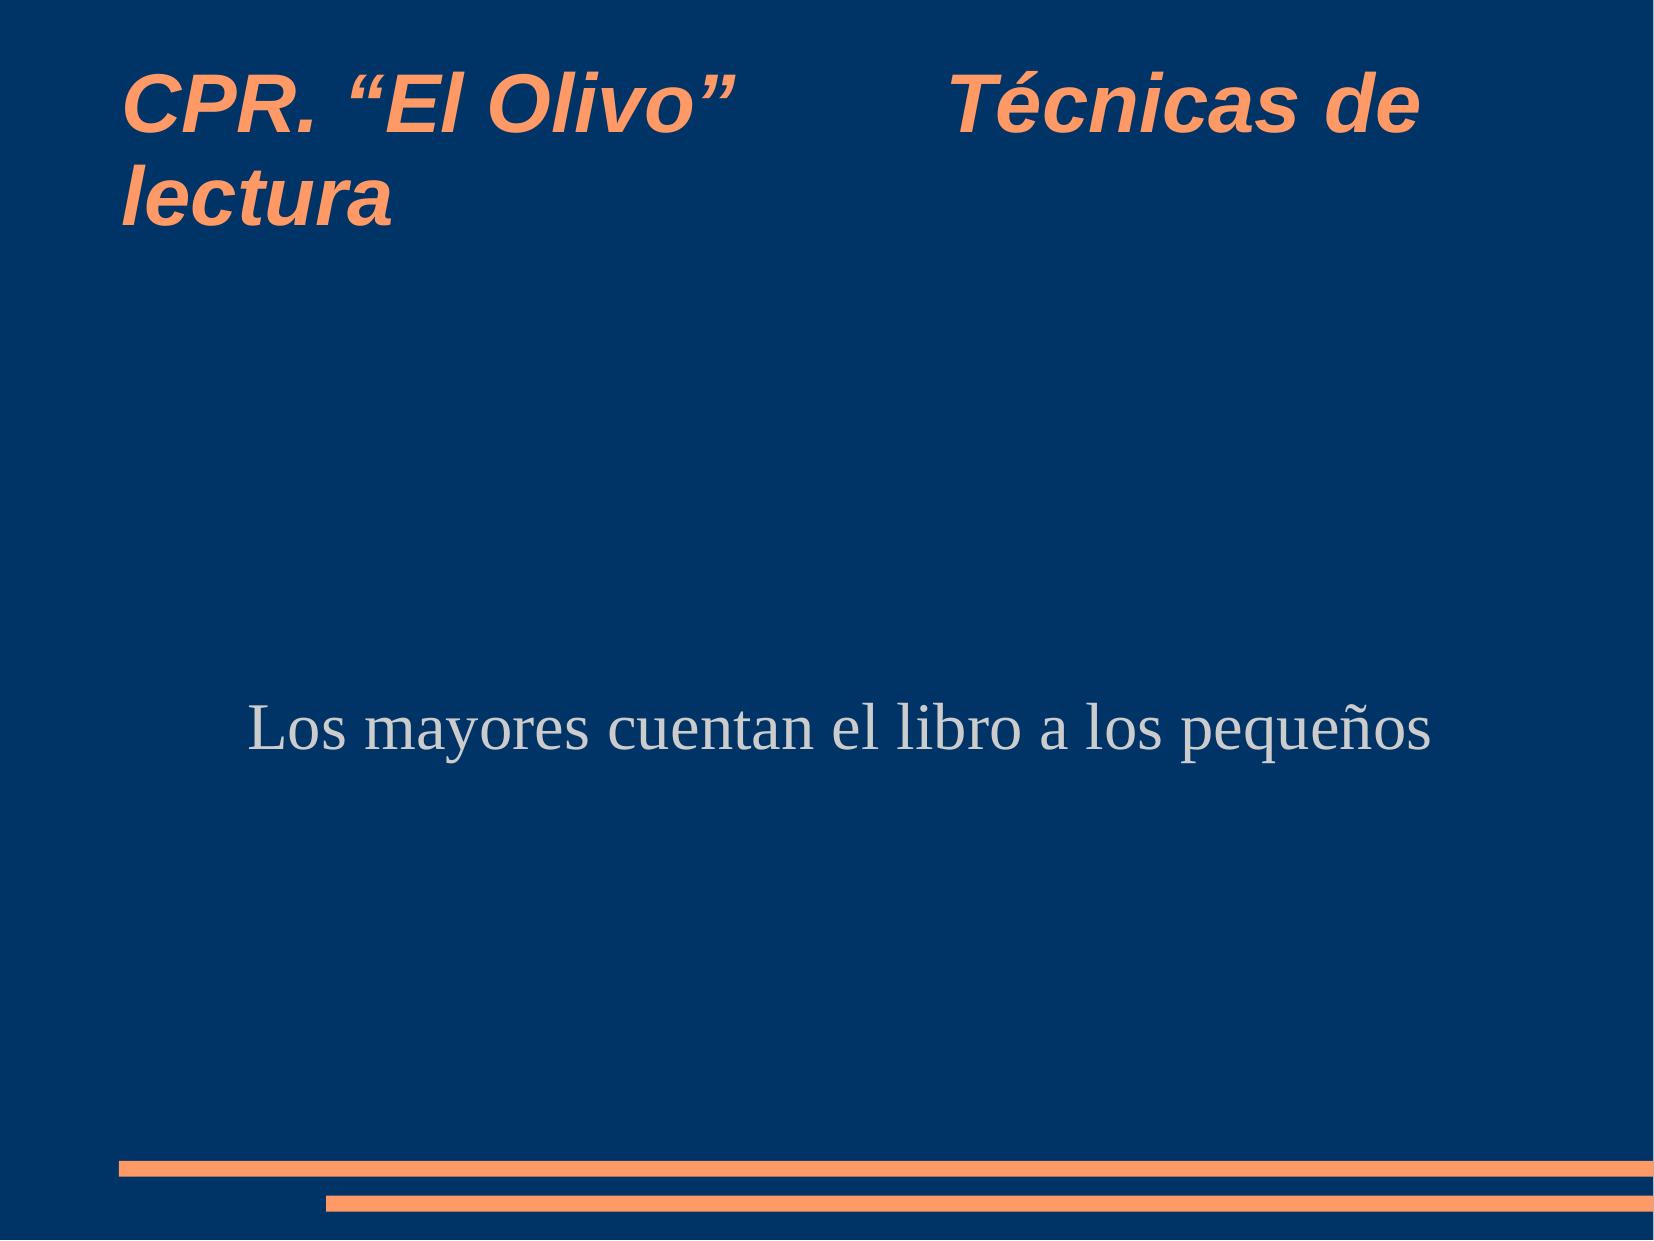

# CPR. “El Olivo” Técnicas de lectura
Los mayores cuentan el libro a los pequeños